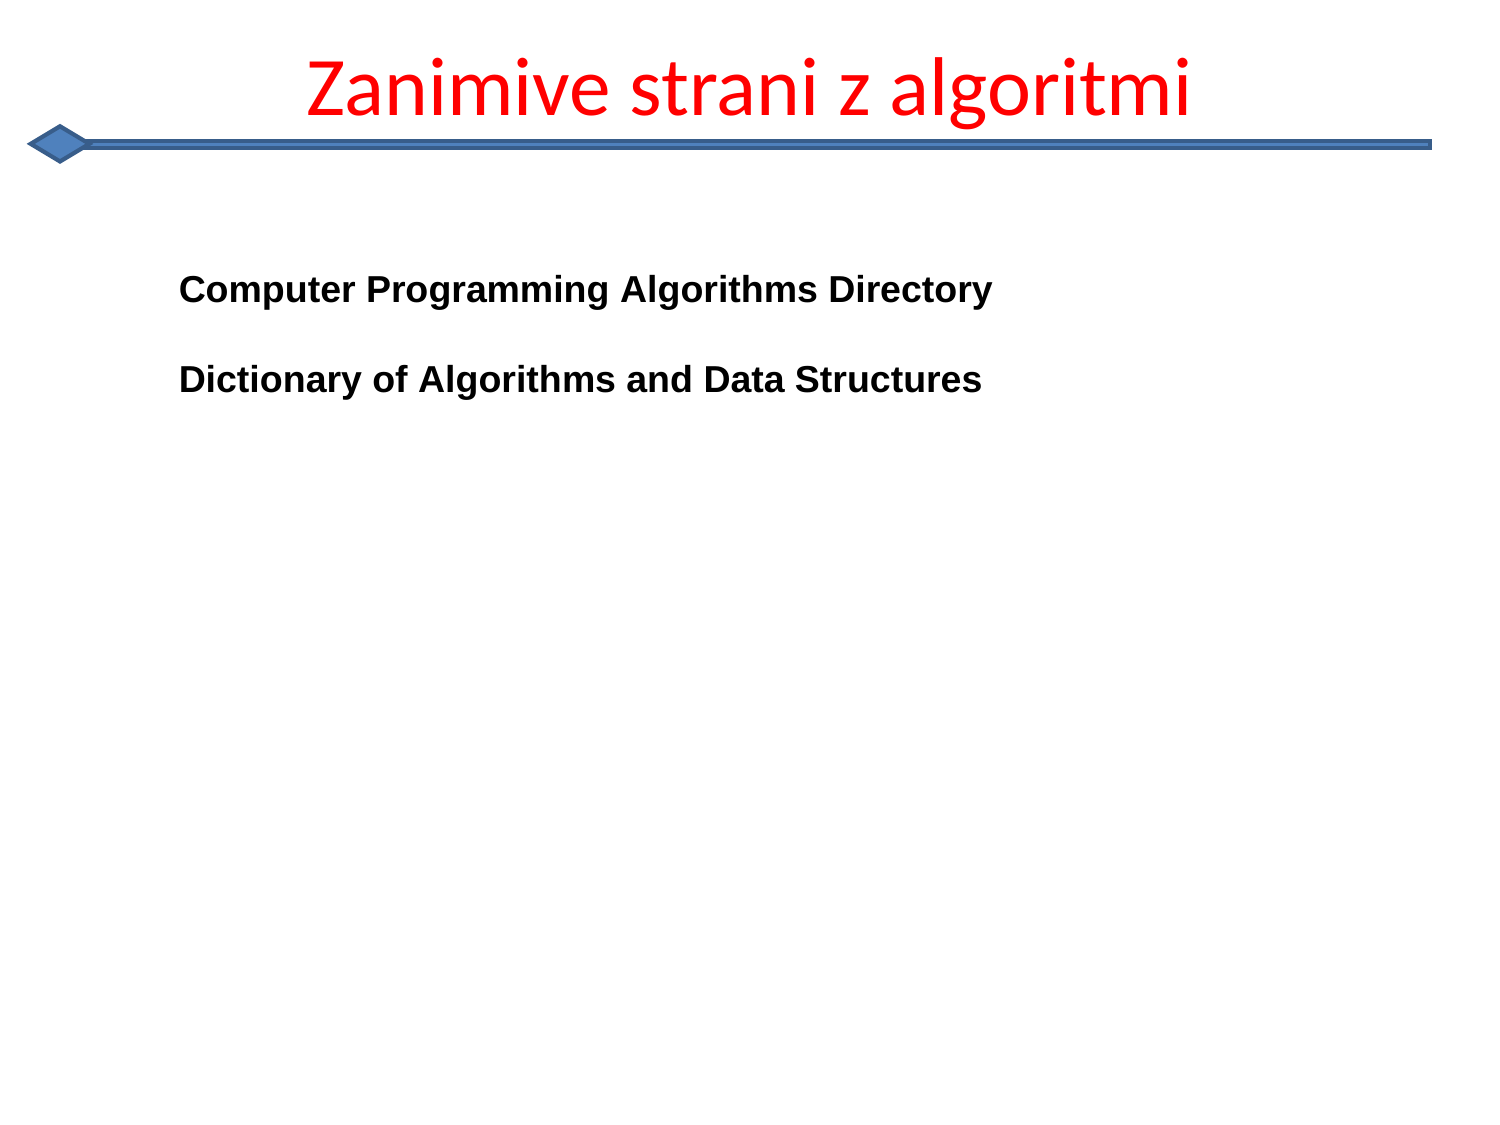

# Zanimive strani z algoritmi
Computer Programming Algorithms Directory
Dictionary of Algorithms and Data Structures